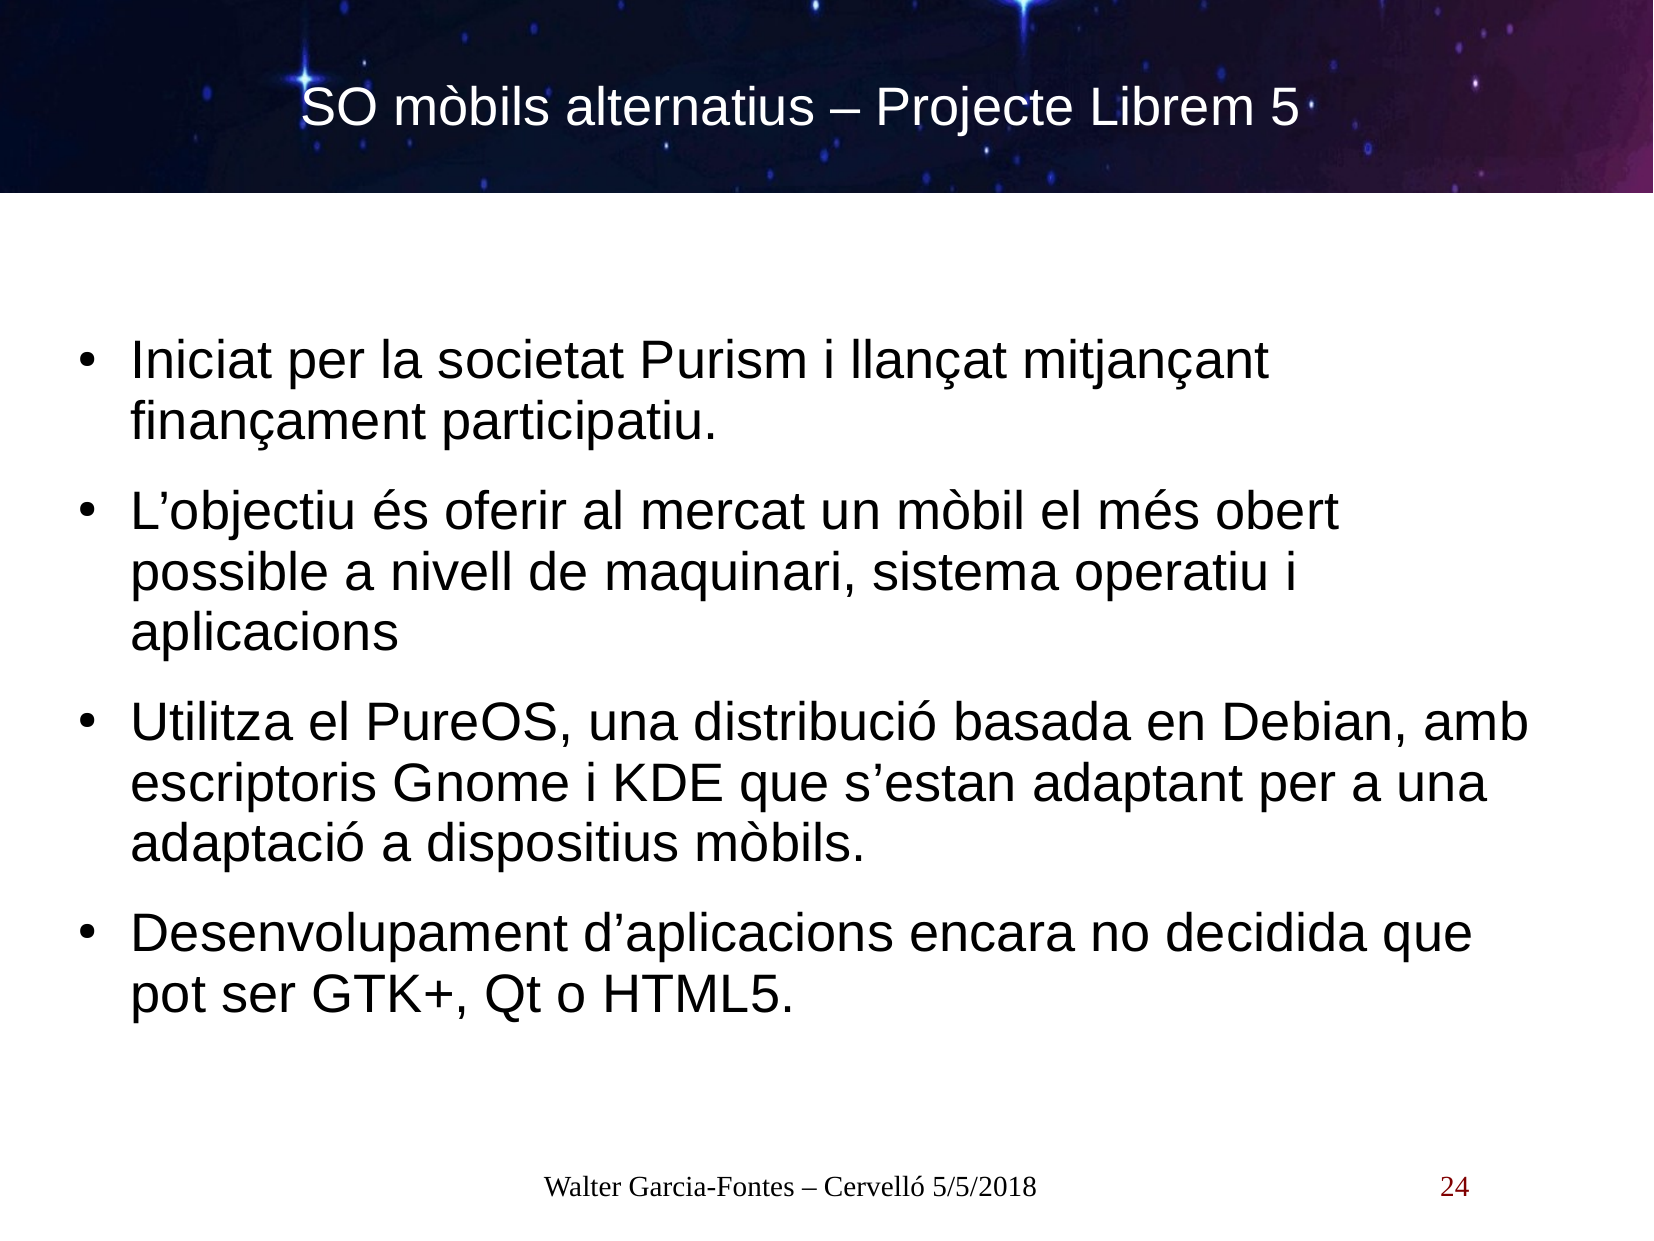

# SO mòbils alternatius – Projecte Librem 5
Iniciat per la societat Purism i llançat mitjançant finançament participatiu.
L’objectiu és oferir al mercat un mòbil el més obert possible a nivell de maquinari, sistema operatiu i aplicacions
Utilitza el PureOS, una distribució basada en Debian, amb escriptoris Gnome i KDE que s’estan adaptant per a una adaptació a dispositius mòbils.
Desenvolupament d’aplicacions encara no decidida que pot ser GTK+, Qt o HTML5.
Walter Garcia-Fontes - Cervelló - 5/05/2018
24